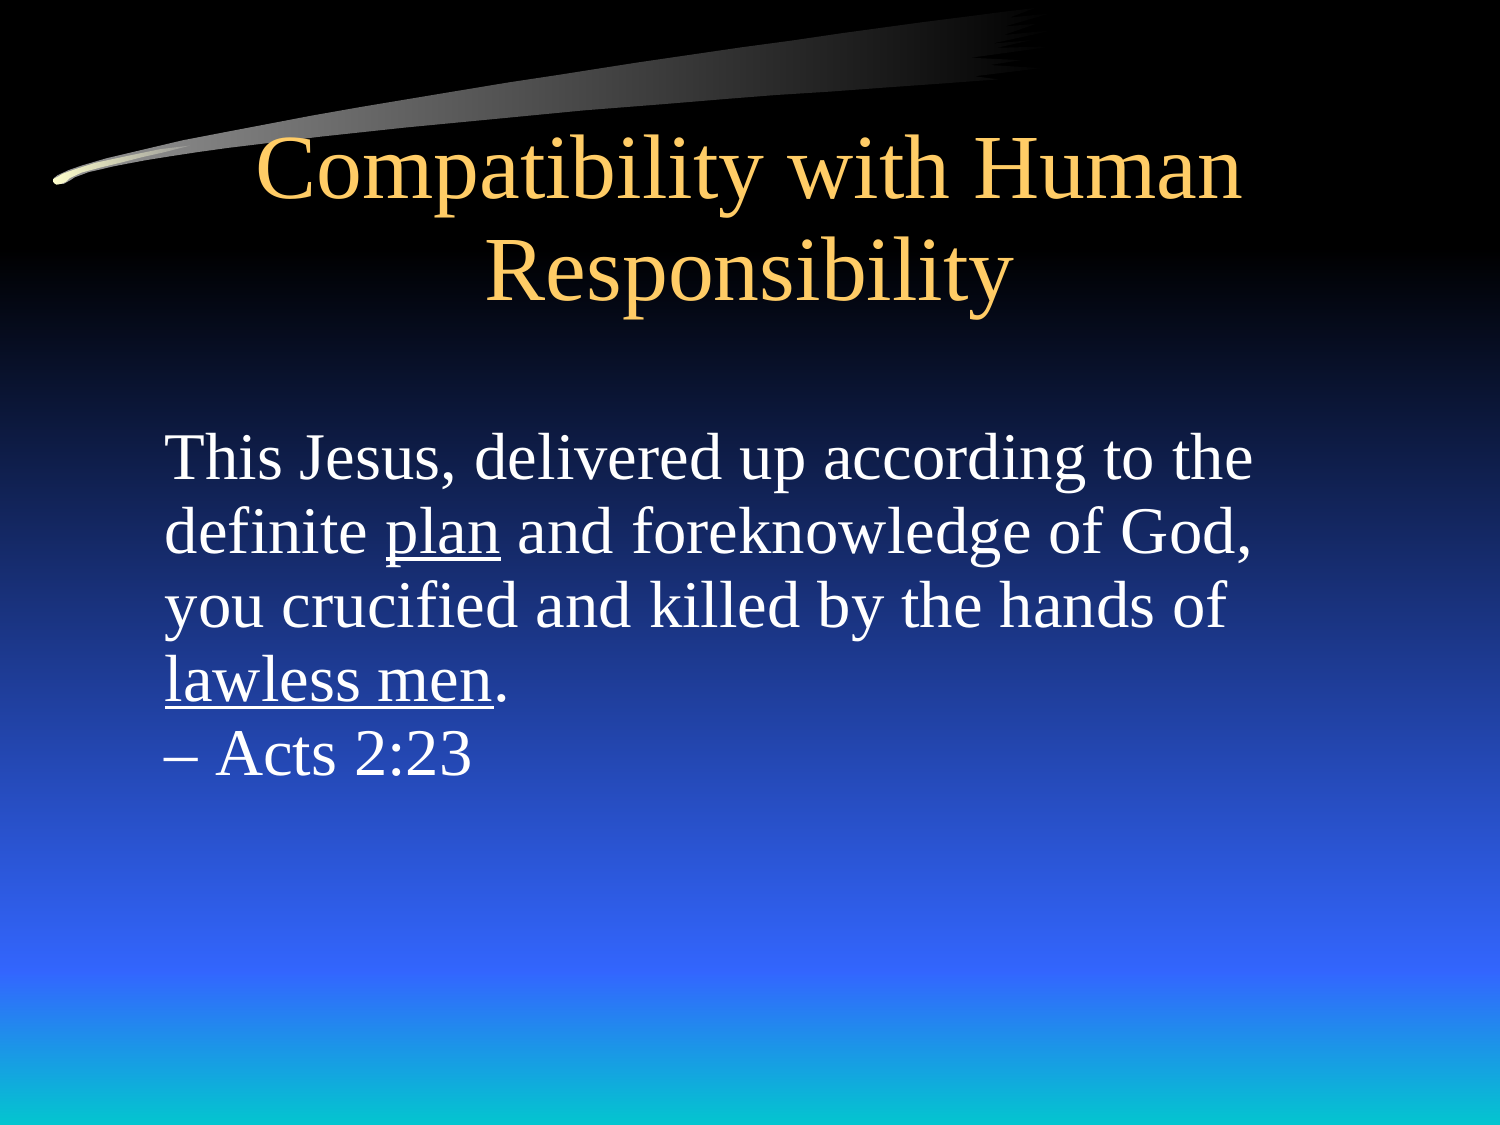

# Compatibility with Human Responsibility
This Jesus, delivered up according to the definite plan and foreknowledge of God, you crucified and killed by the hands of lawless men.
– Acts 2:23